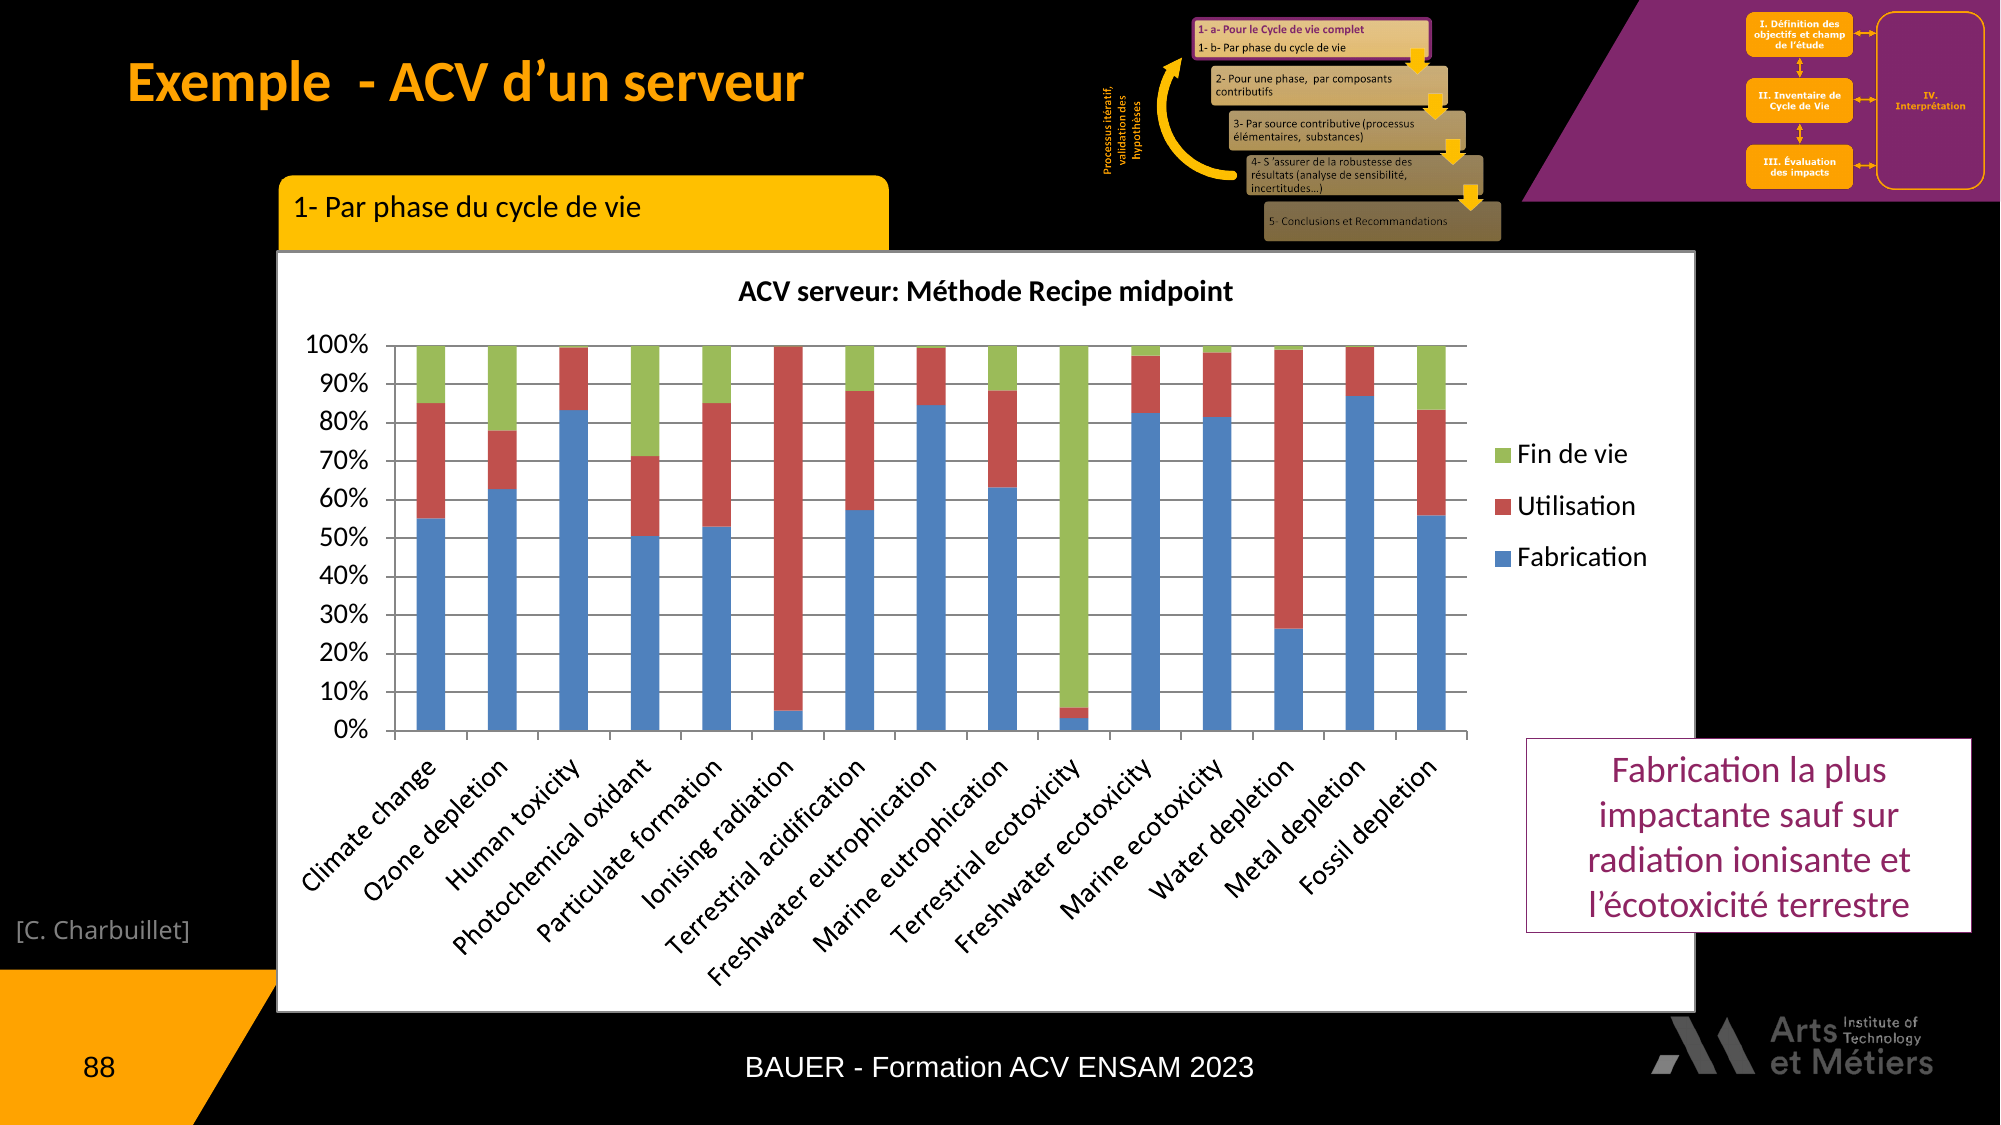

# Exemple - ACV d’un serveur
1- Par phase du cycle de vie
Fabrication la plus impactante sauf sur radiation ionisante et l’écotoxicité terrestre
[C. Charbuillet]